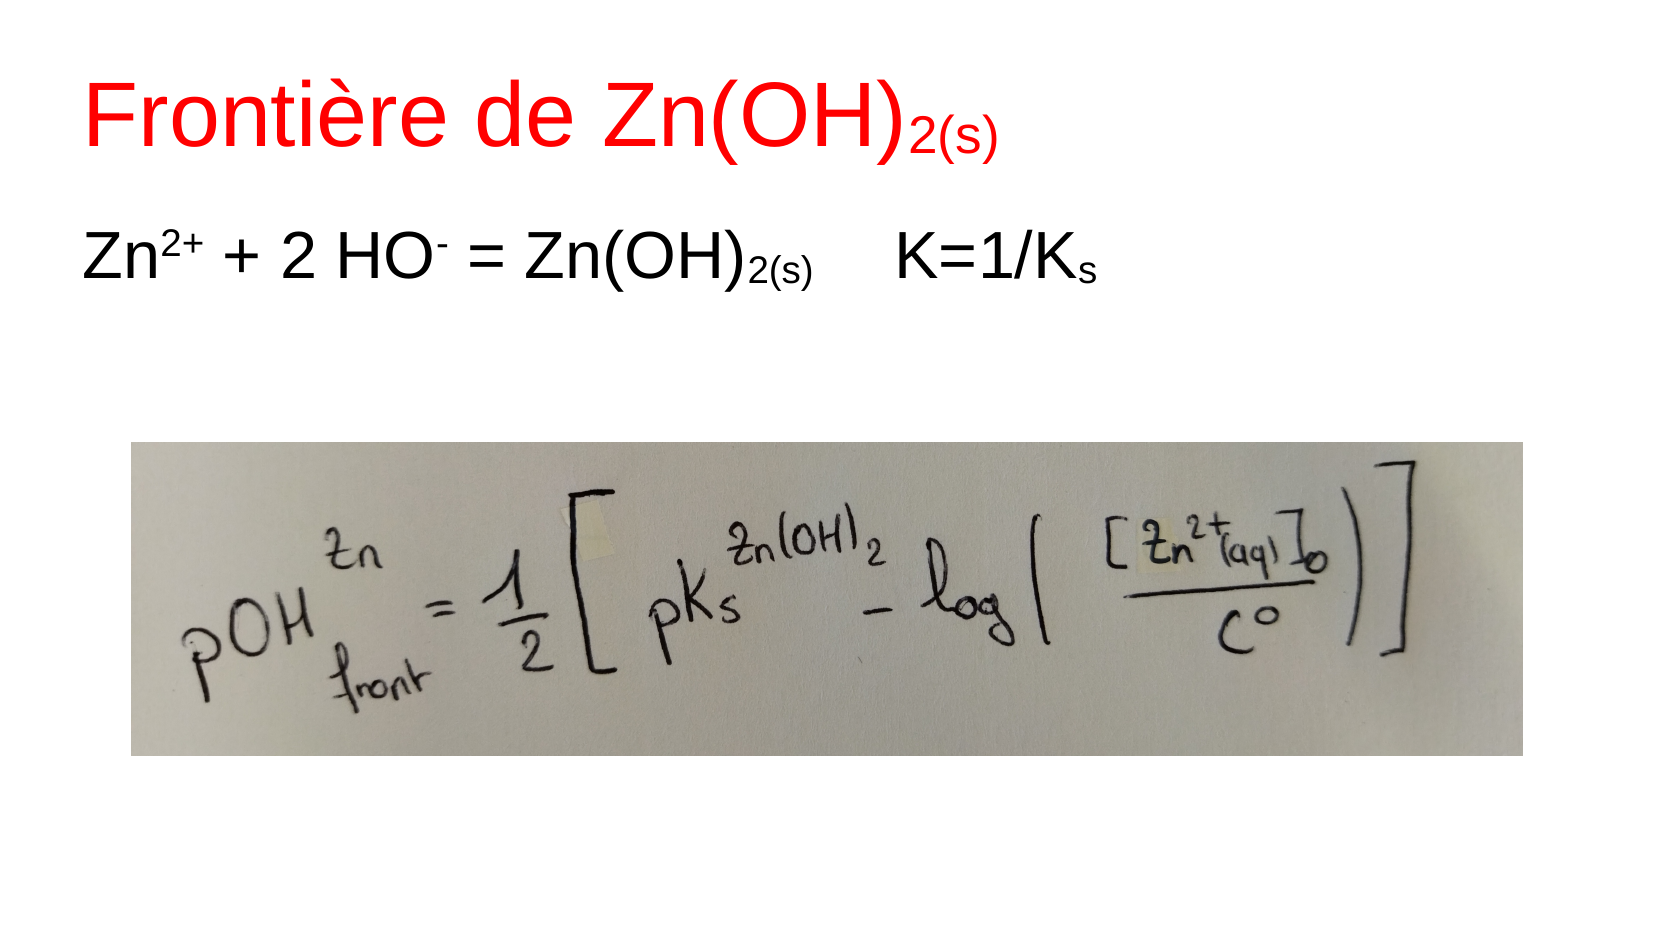

# Frontière de Zn(OH)2(s)
Zn2+ + 2 HO- = Zn(OH)2(s)		K=1/Ks